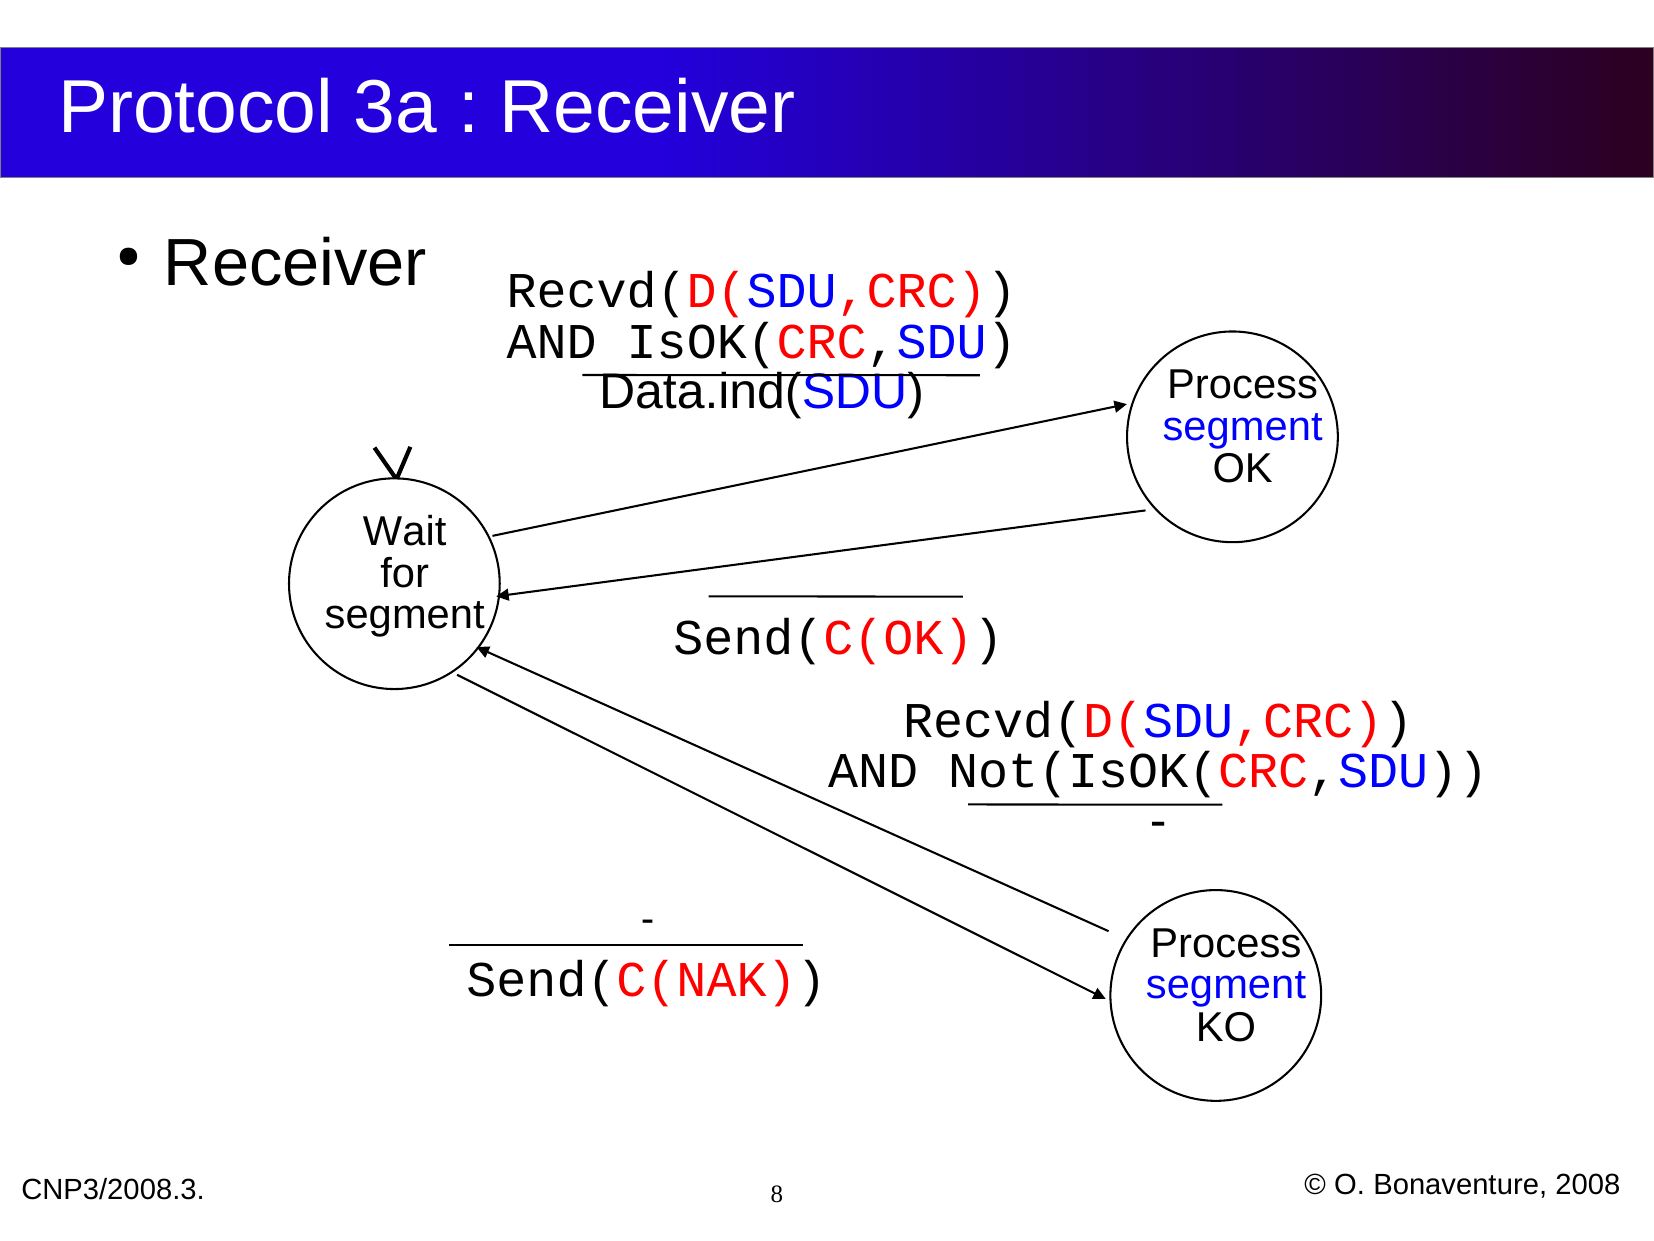

# Protocol 3a : Receiver
Receiver
Recvd(D(SDU,CRC))
AND IsOK(CRC,SDU)
Data.ind(SDU)
Process
segment
OK
Wait
for
segment
Send(C(OK))
Recvd(D(SDU,CRC))
AND Not(IsOK(CRC,SDU))
-
 -
Process
segment
KO
Send(C(NAK))
© O. Bonaventure, 2008
CNP3/2008.3.